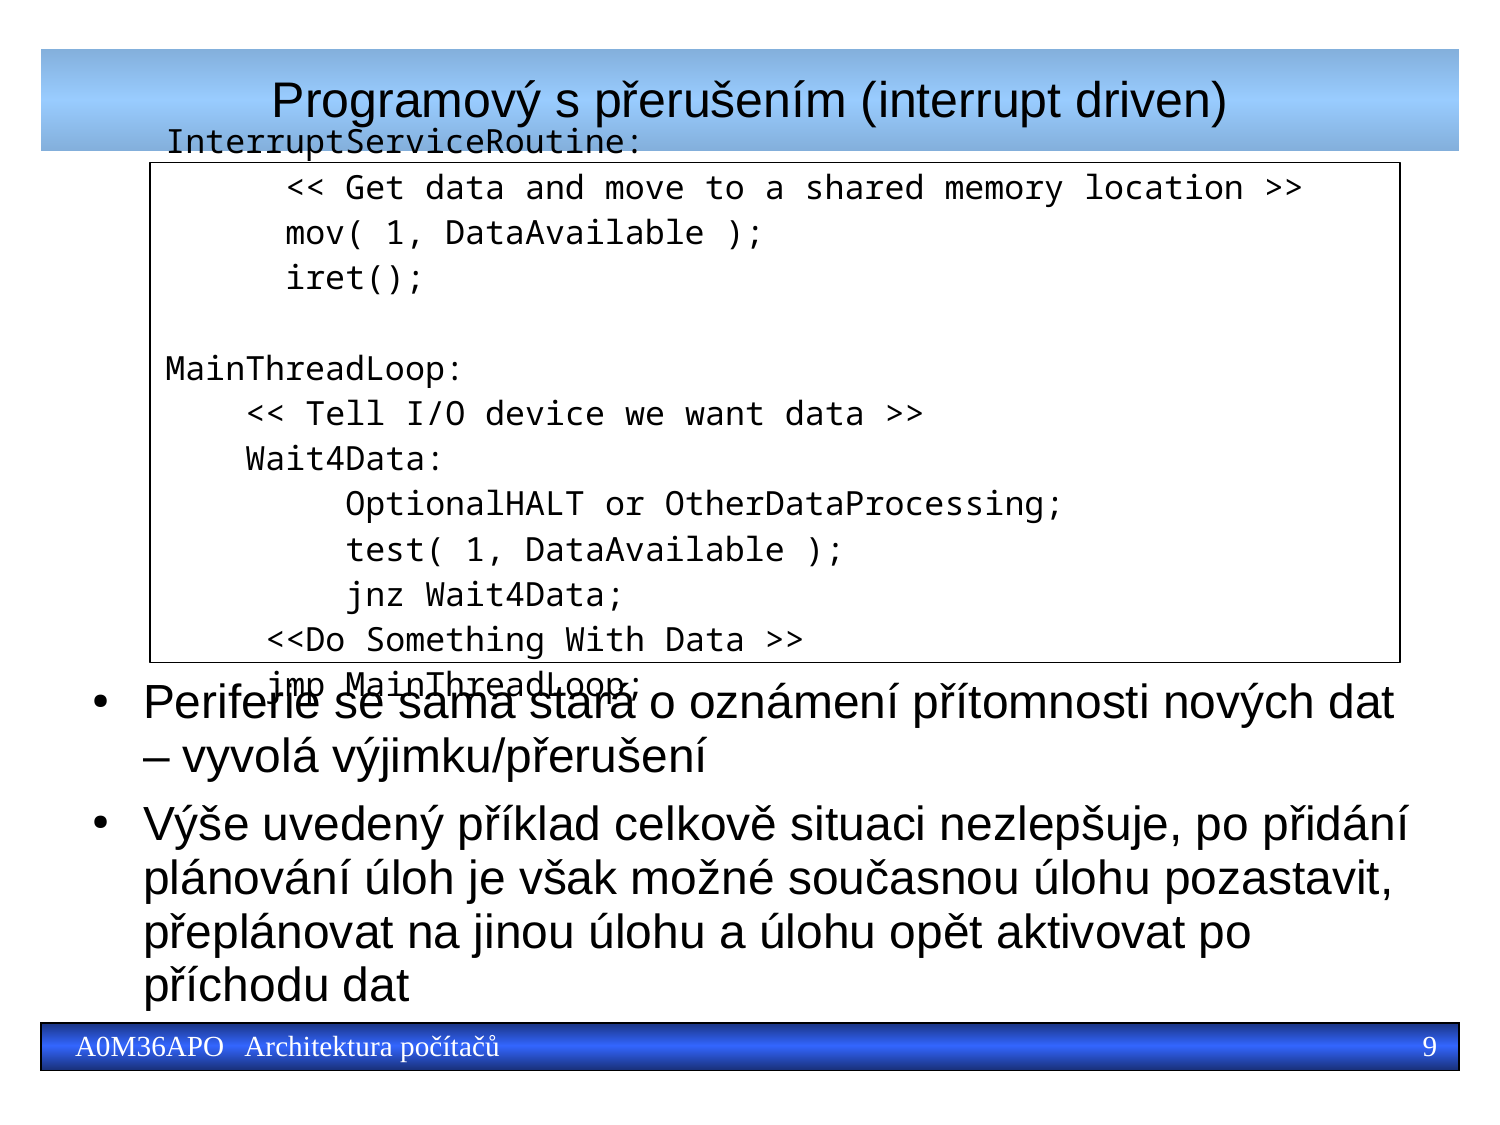

# Programový s přerušením (interrupt driven)
InterruptServiceRoutine:
 << Get data and move to a shared memory location >>
 mov( 1, DataAvailable );
 iret();
MainThreadLoop:
 << Tell I/O device we want data >>
 Wait4Data:
 OptionalHALT or OtherDataProcessing;
 test( 1, DataAvailable );
 jnz Wait4Data;
 <<Do Something With Data >>
 jmp MainThreadLoop;
Periferie se sama stará o oznámení přítomnosti nových dat – vyvolá výjimku/přerušení
Výše uvedený příklad celkově situaci nezlepšuje, po přidání plánování úloh je však možné současnou úlohu pozastavit, přeplánovat na jinou úlohu a úlohu opět aktivovat po příchodu dat
A0M36APO Architektura počítačů
9